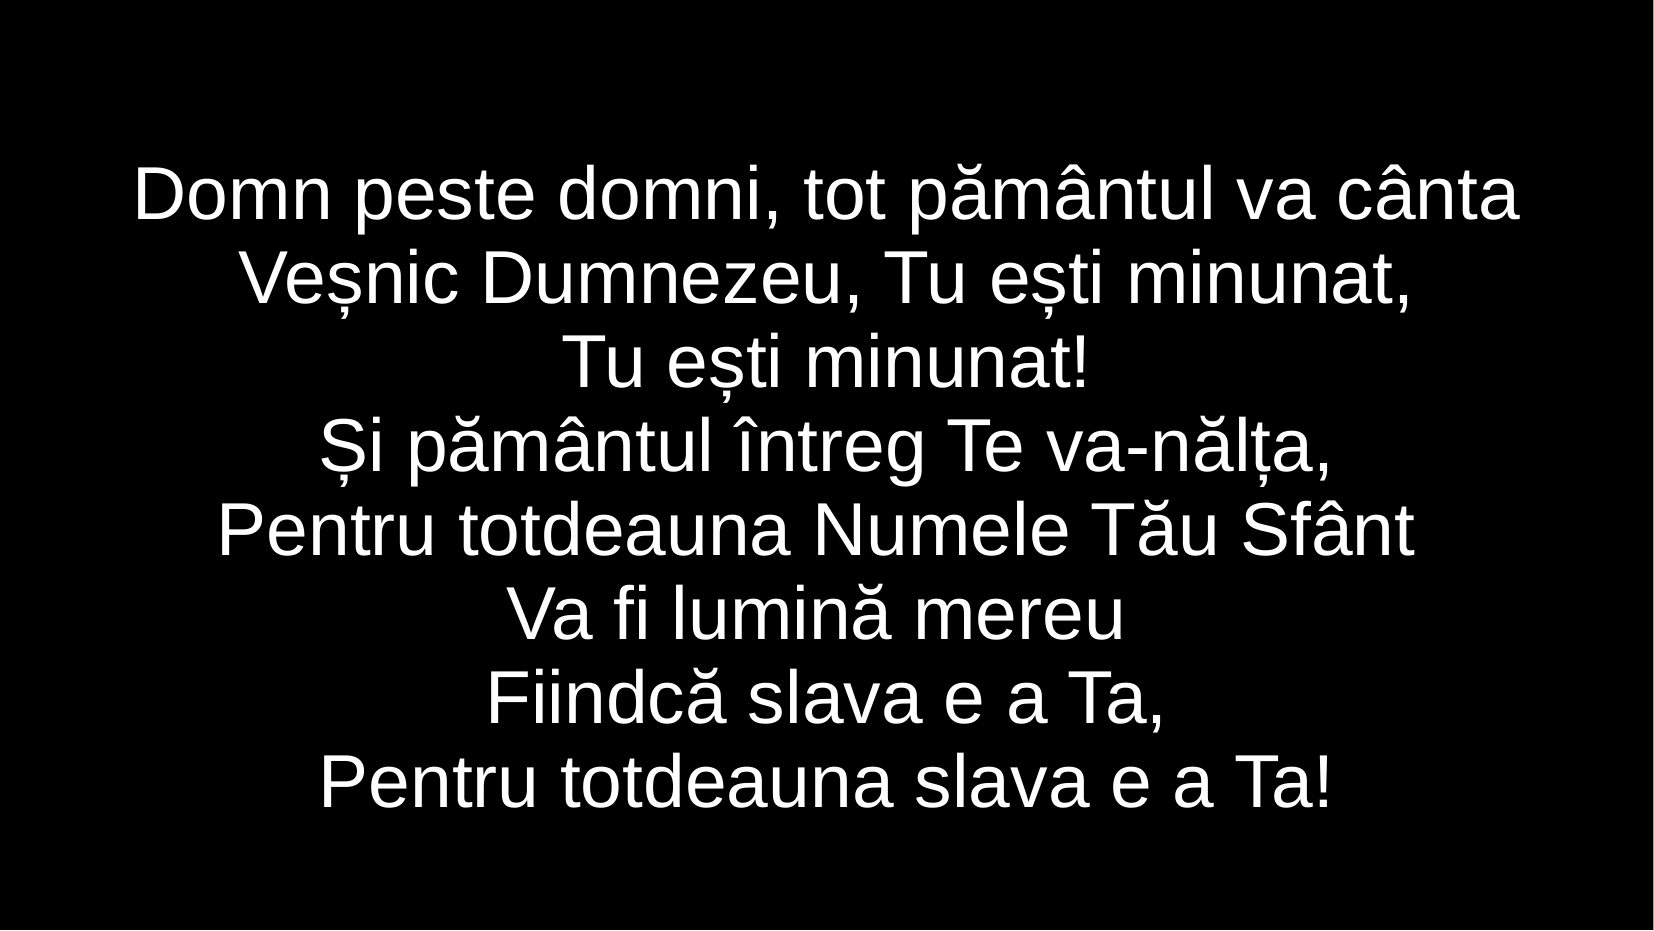

Domn peste domni, tot pământul va cânta
Veșnic Dumnezeu, Tu ești minunat,
Tu ești minunat!
Și pământul întreg Te va-nălța,
Pentru totdeauna Numele Tău Sfânt
Va fi lumină mereu
Fiindcă slava e a Ta,
Pentru totdeauna slava e a Ta!